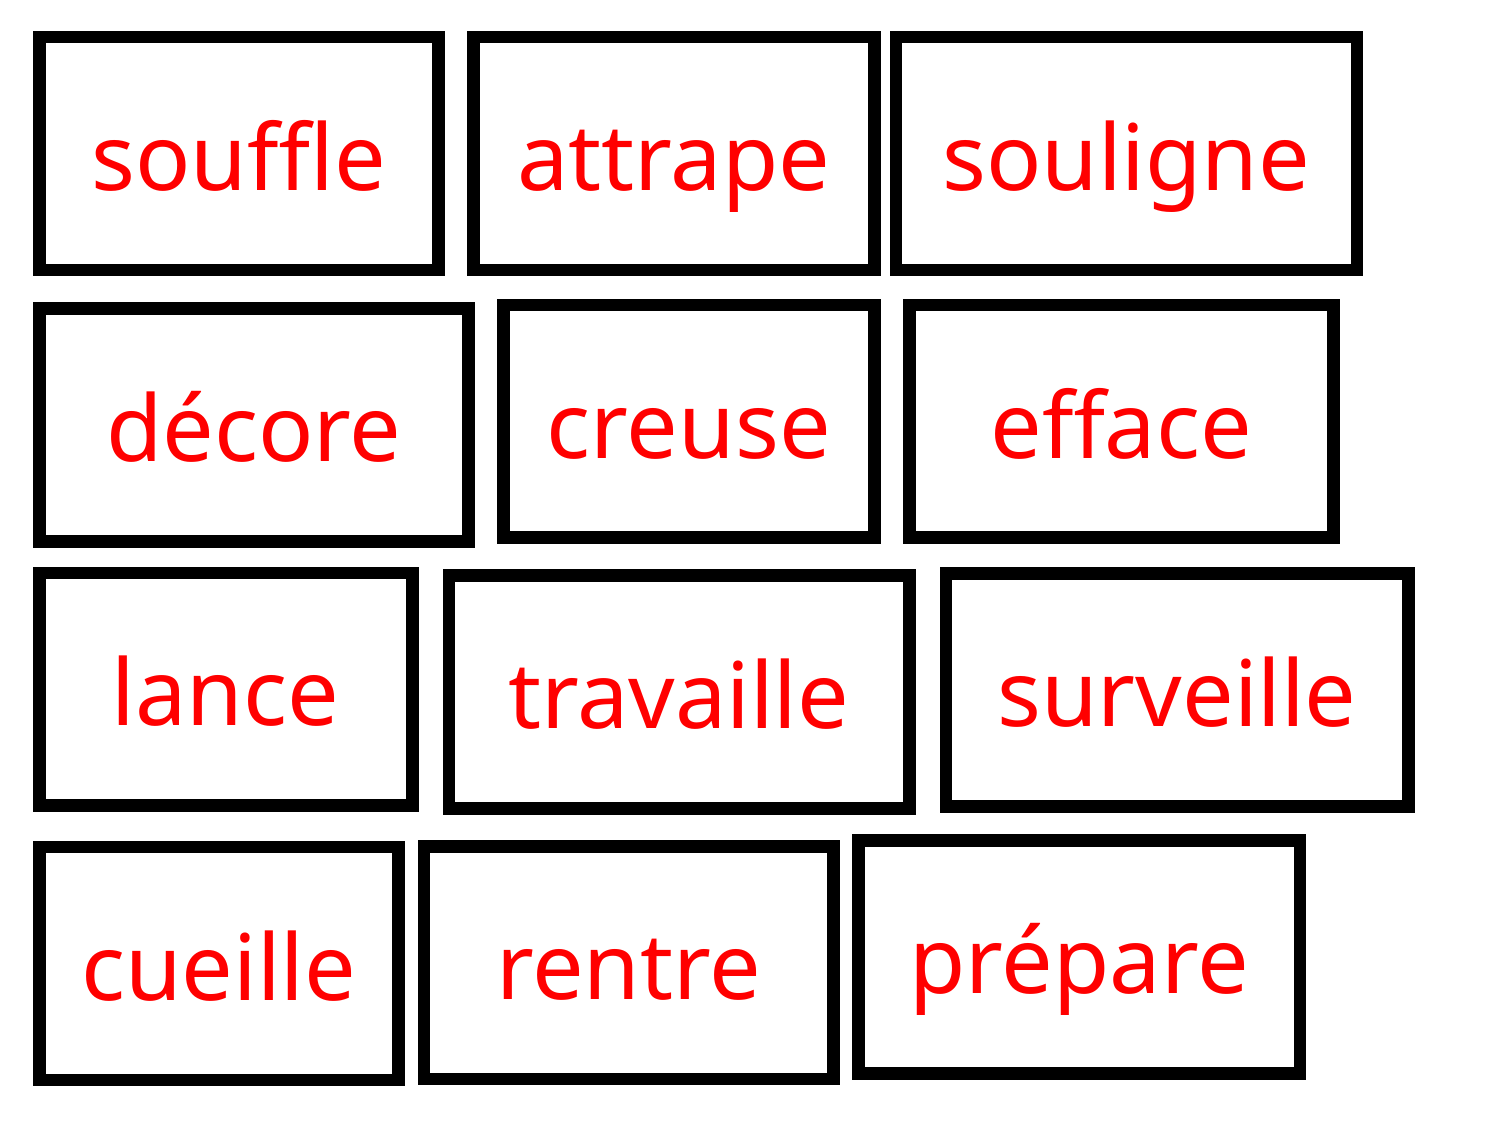

souffle
attrape
souligne
creuse
efface
décore
lance
surveille
travaille
prépare
rentre
cueille